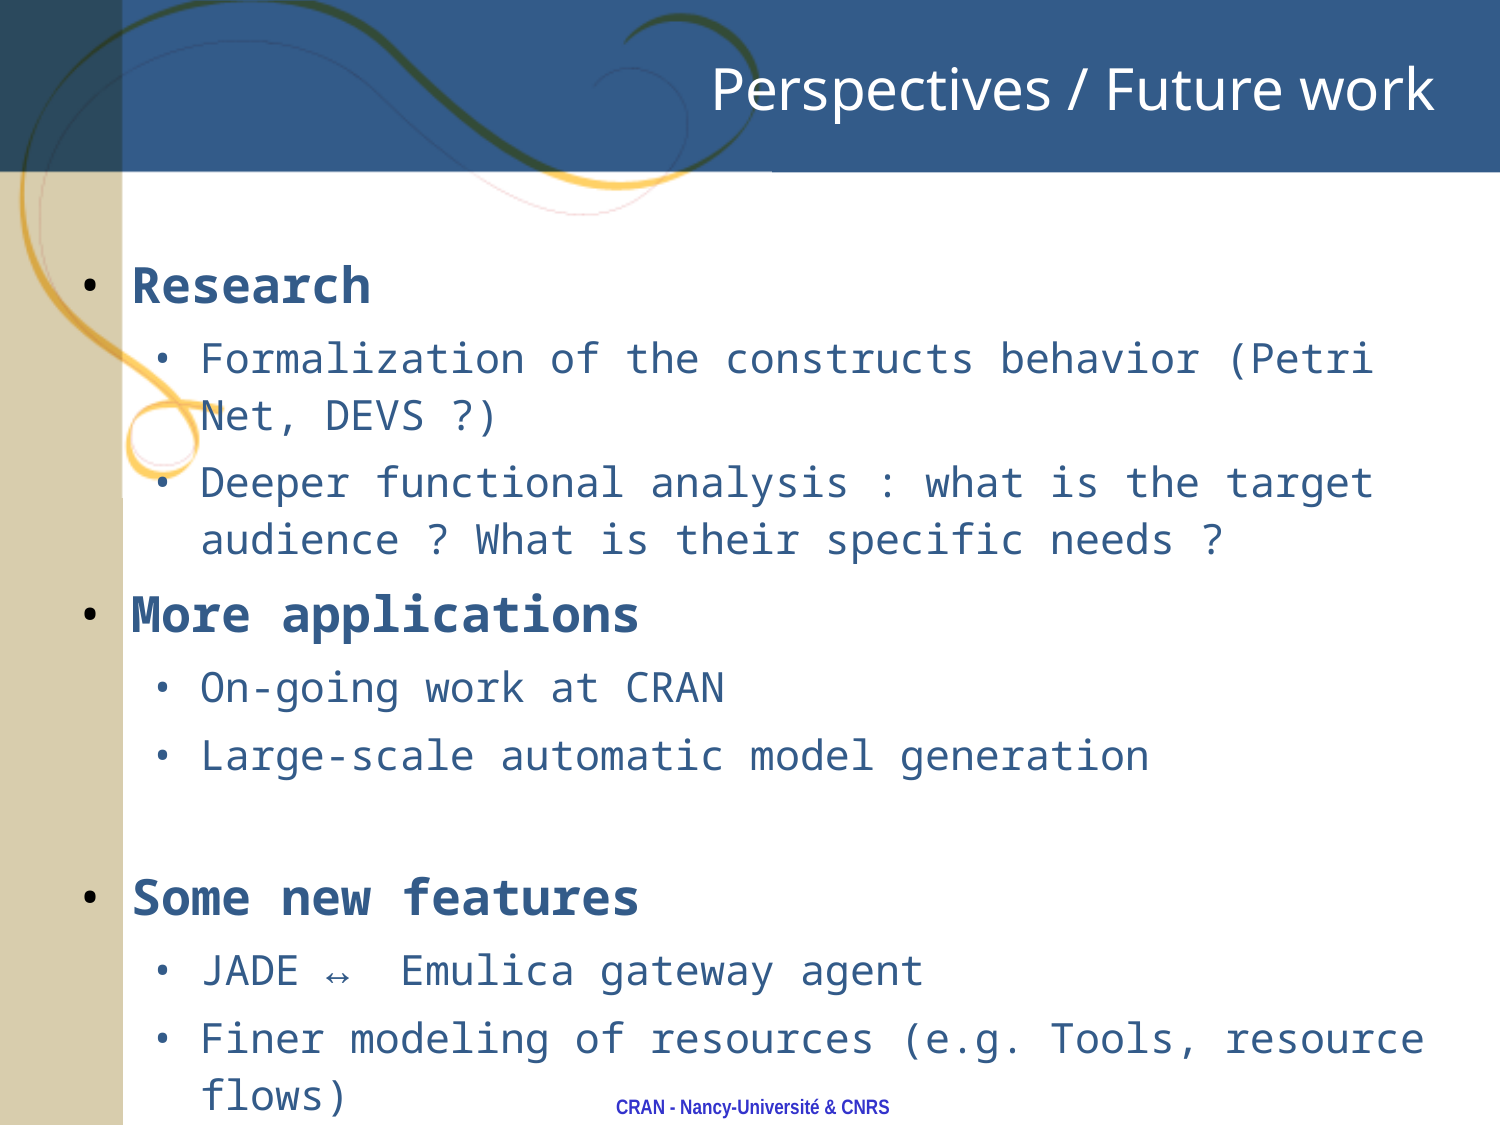

# Perspectives / Future work
Research
Formalization of the constructs behavior (Petri Net, DEVS ?)
Deeper functional analysis : what is the target audience ? What is their specific needs ?
More applications
On-going work at CRAN
Large-scale automatic model generation
Some new features
JADE ↔ Emulica gateway agent
Finer modeling of resources (e.g. Tools, resource flows)
Graphical interface for control editing ?